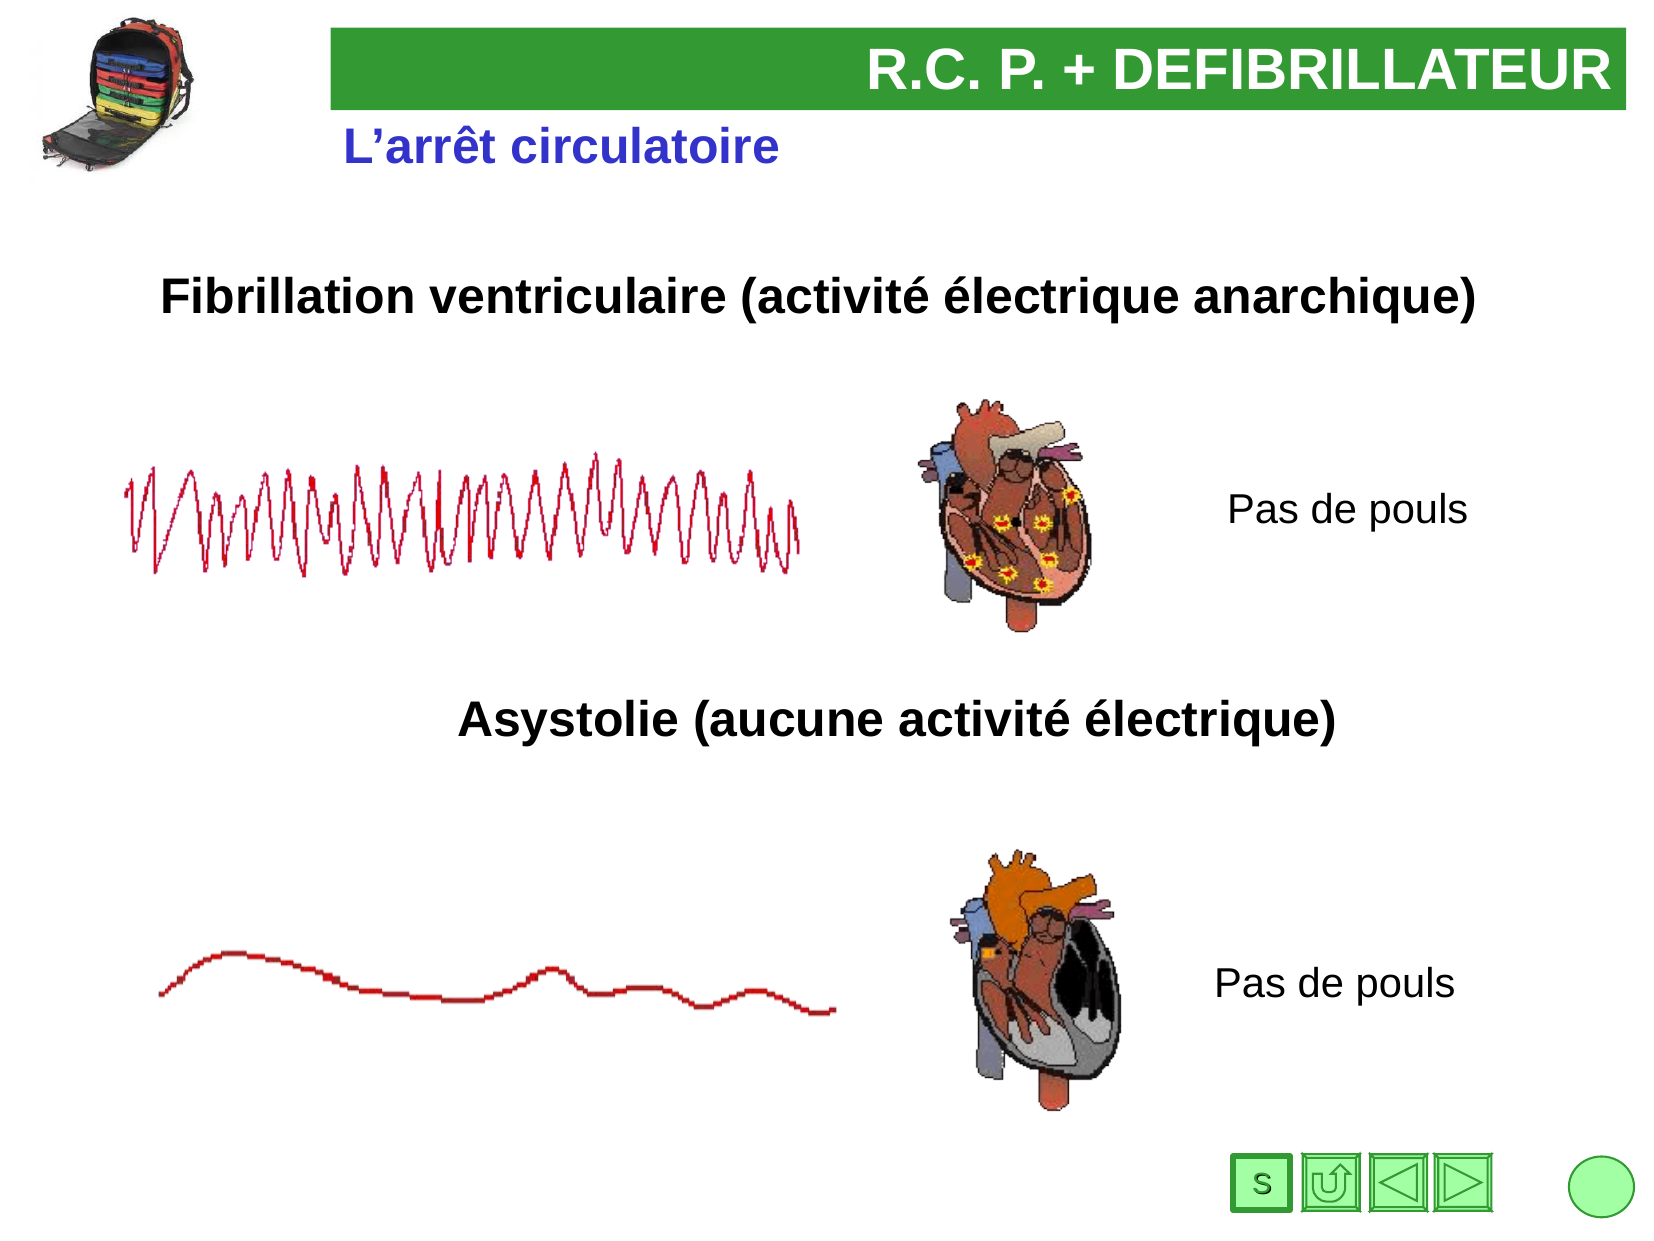

R.C. P. + DEFIBRILLATEUR
# L’arrêt circulatoire
Fibrillation ventriculaire (activité électrique anarchique)
Pas de pouls
Asystolie (aucune activité électrique)
Pas de pouls